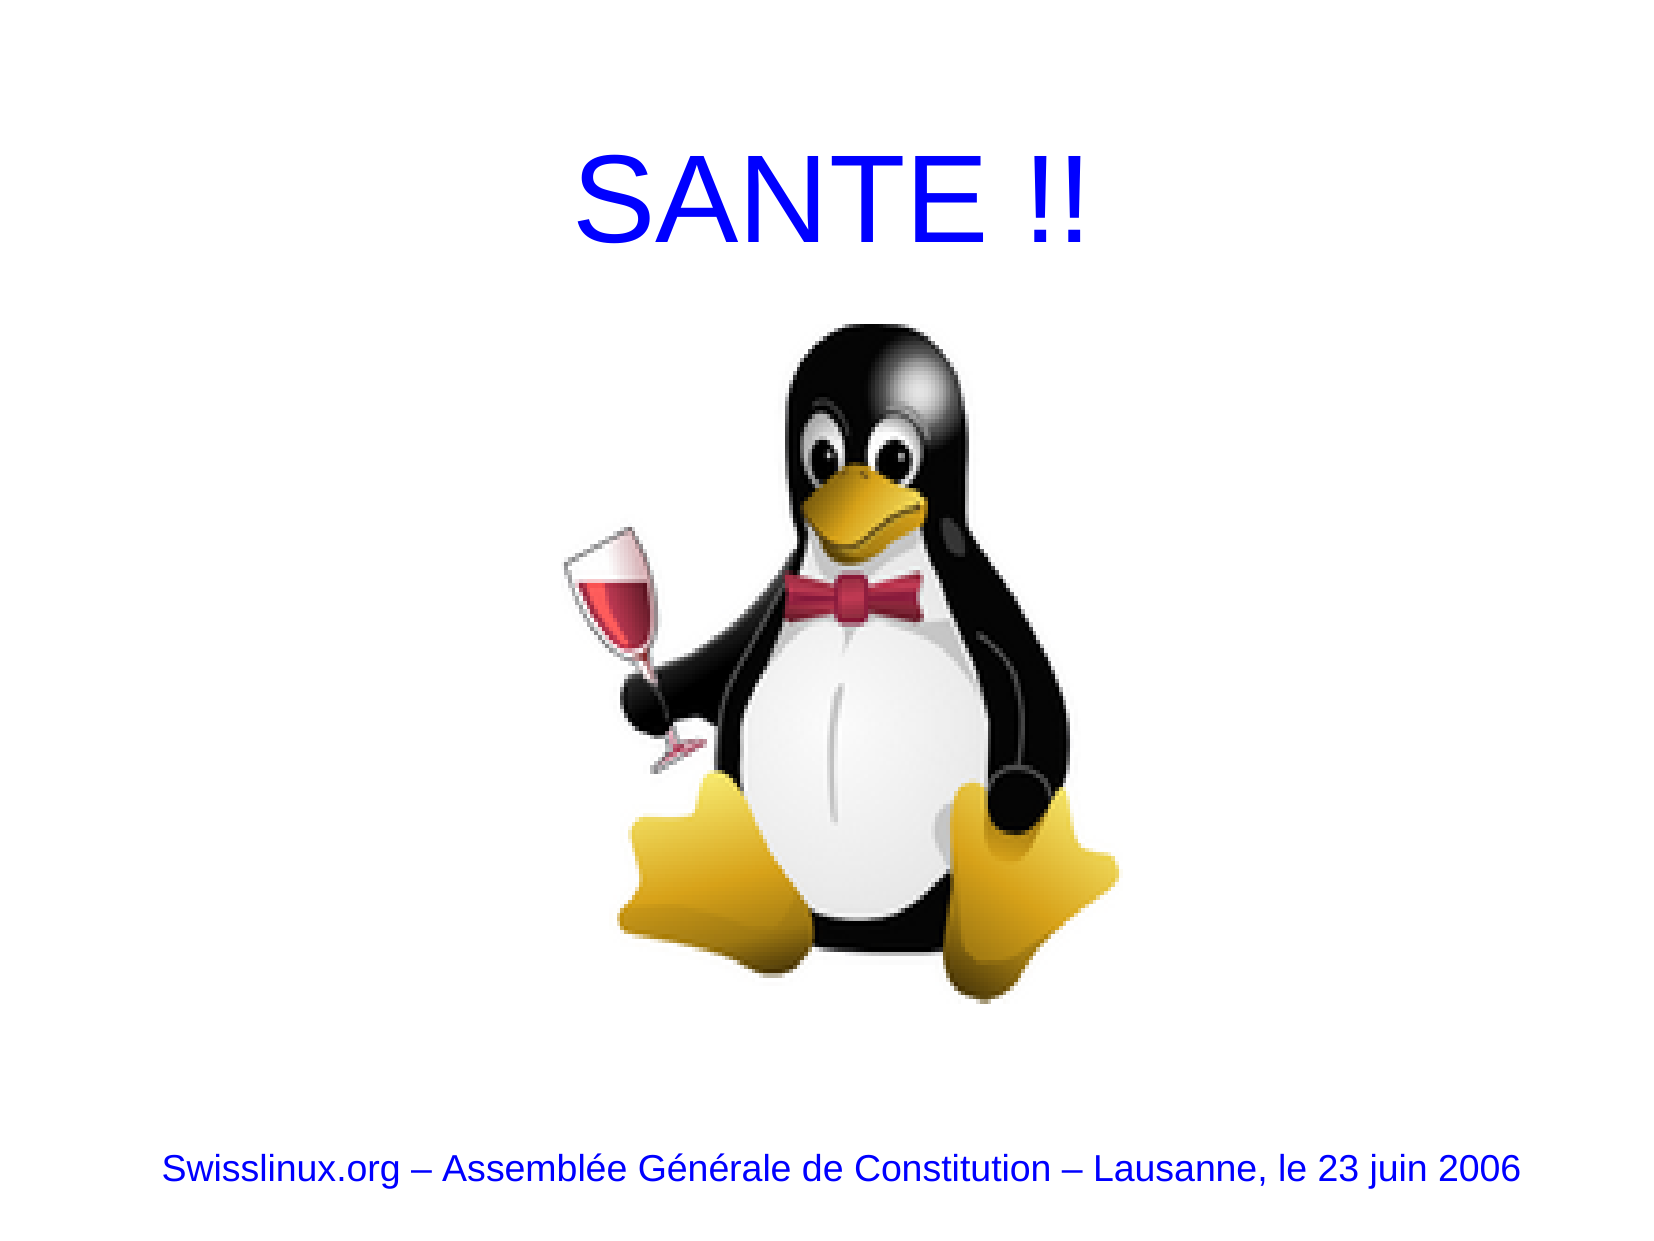

# SANTE !!
Swisslinux.org – Assemblée Générale de Constitution – Lausanne, le 23 juin 2006